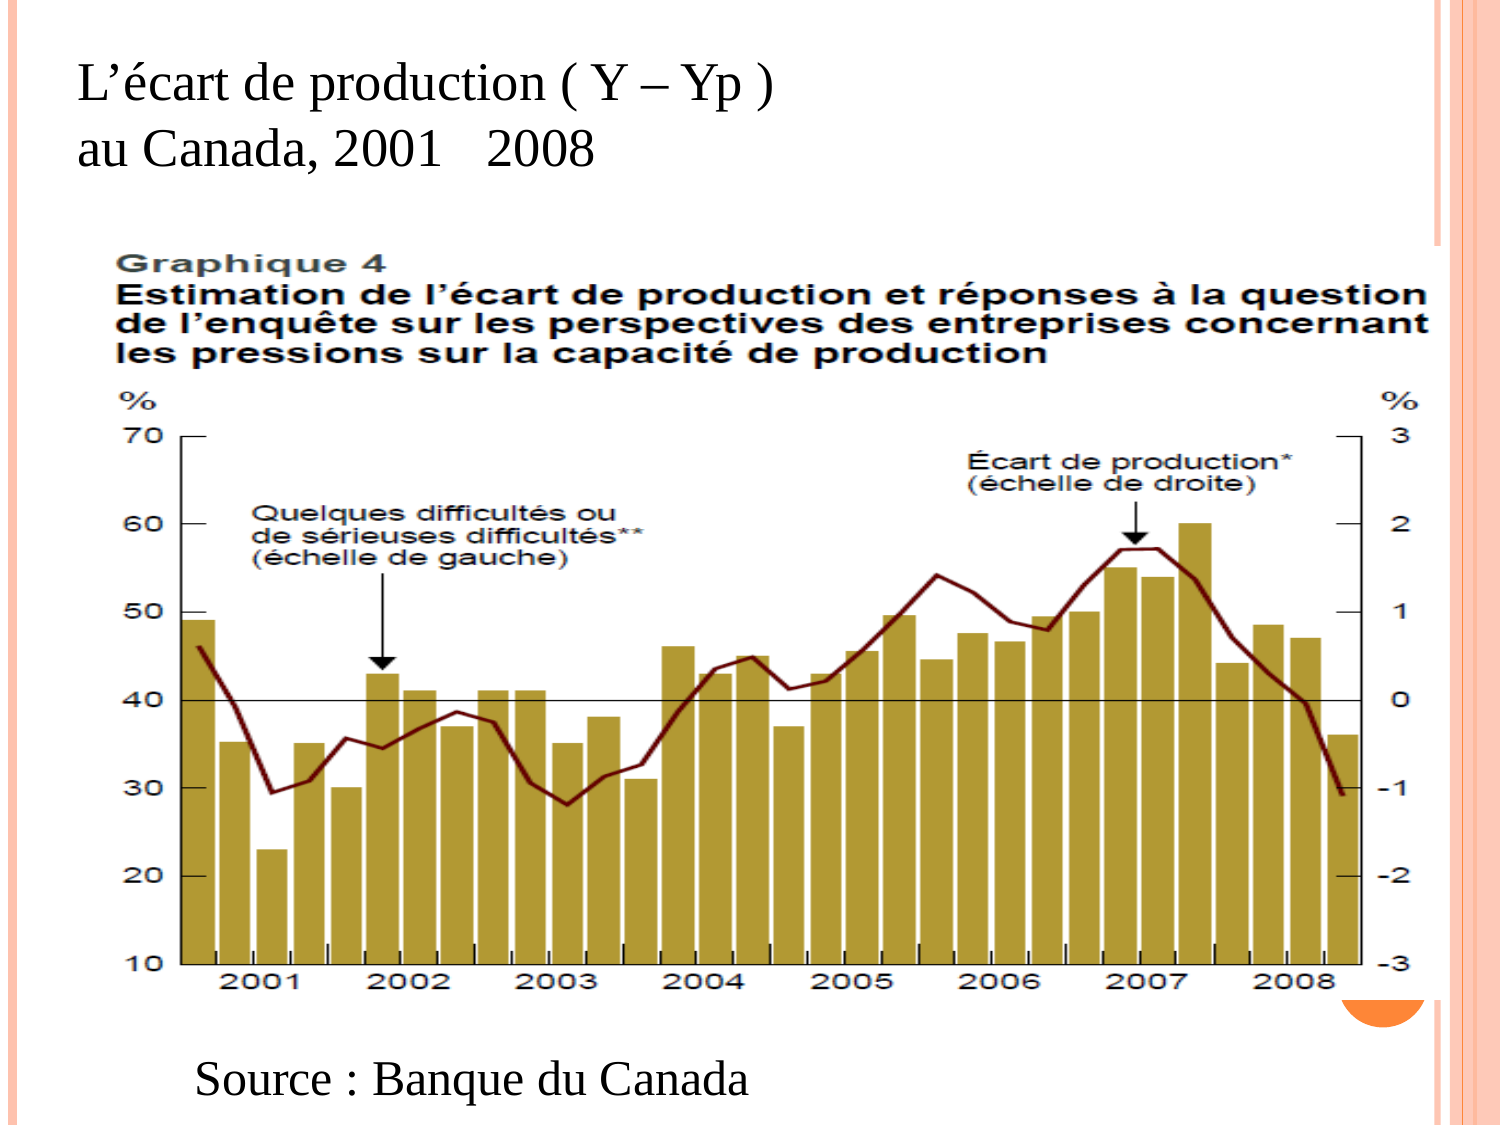

# L’écart de production ( Y – Yp ) au Canada, 20012008
Source : OCDE
Source : Banque du Canada